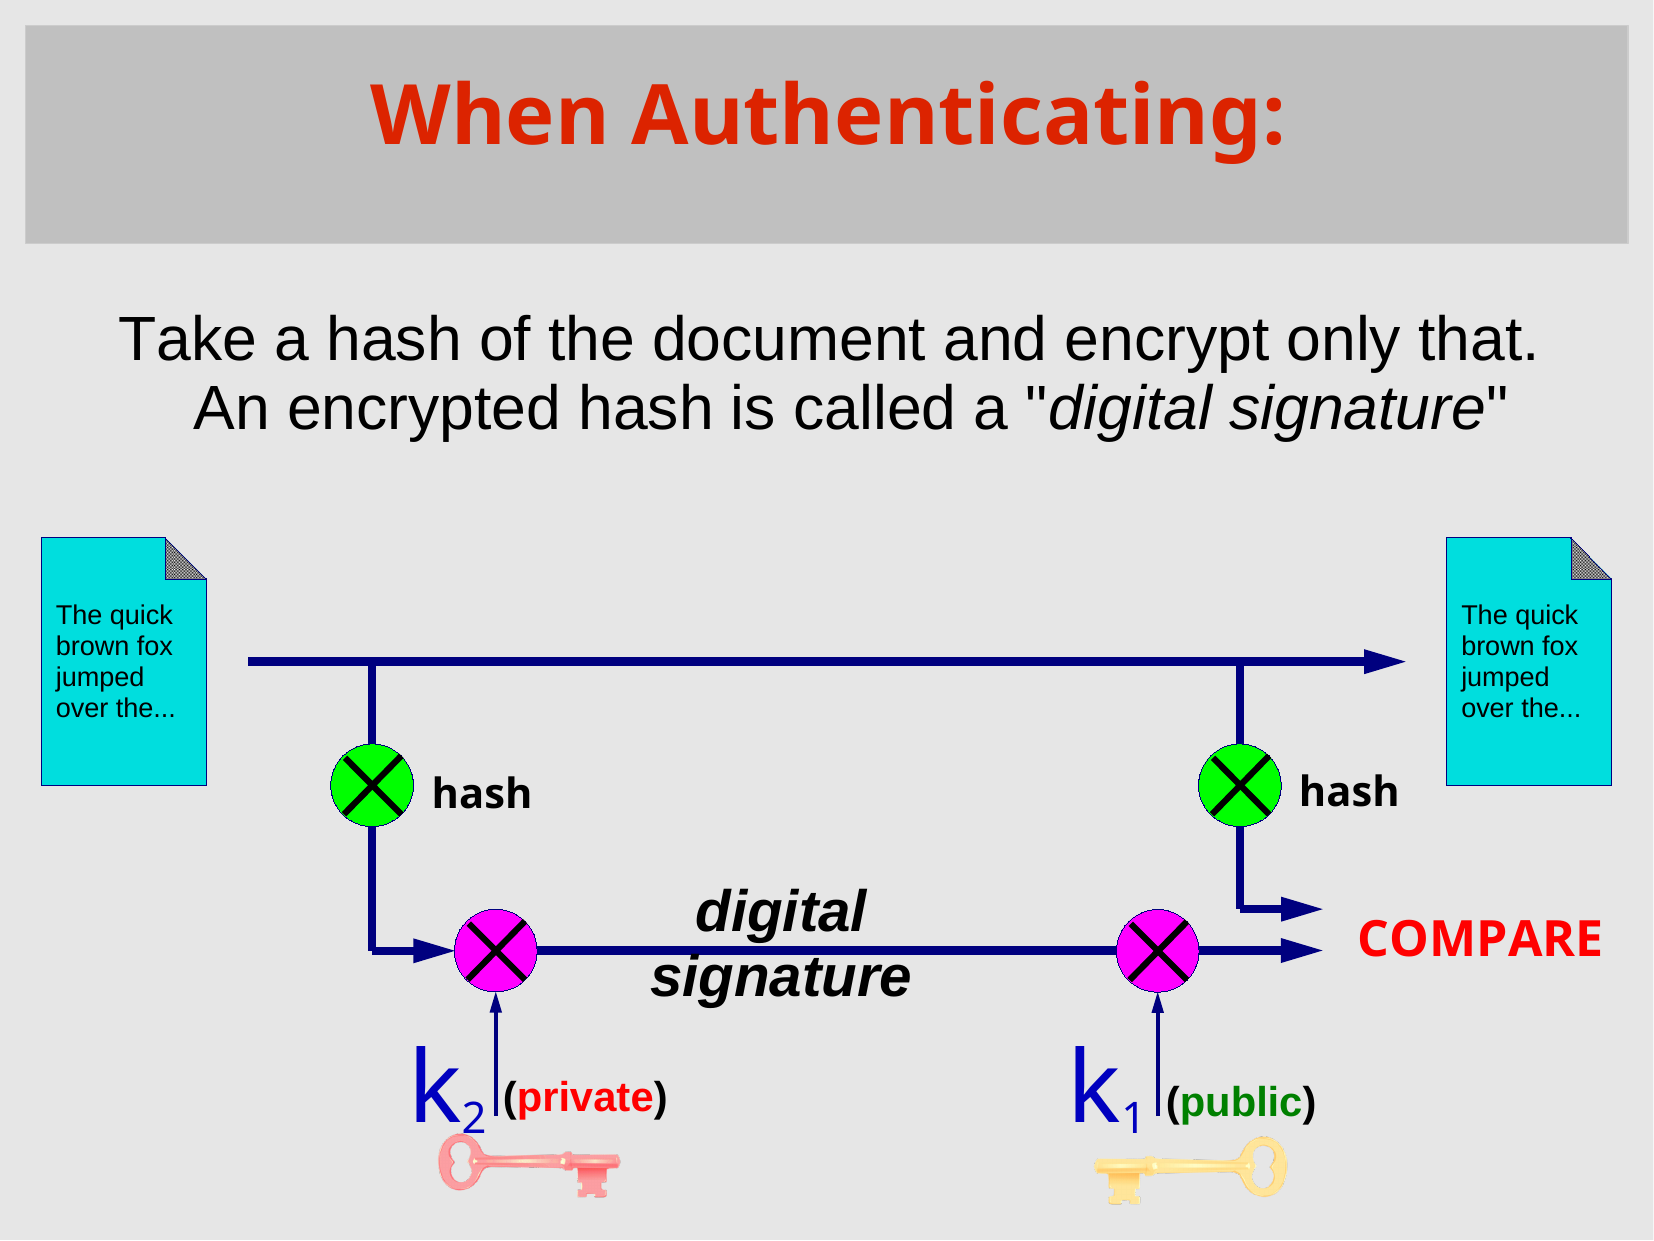

# When Authenticating:
Take a hash of the document and encrypt only that. An encrypted hash is called a "digital signature"
The quick brown fox jumped over the...
The quick brown fox jumped over the...
hash
hash
digital
signature
COMPARE
k2
k1
(private)
(public)